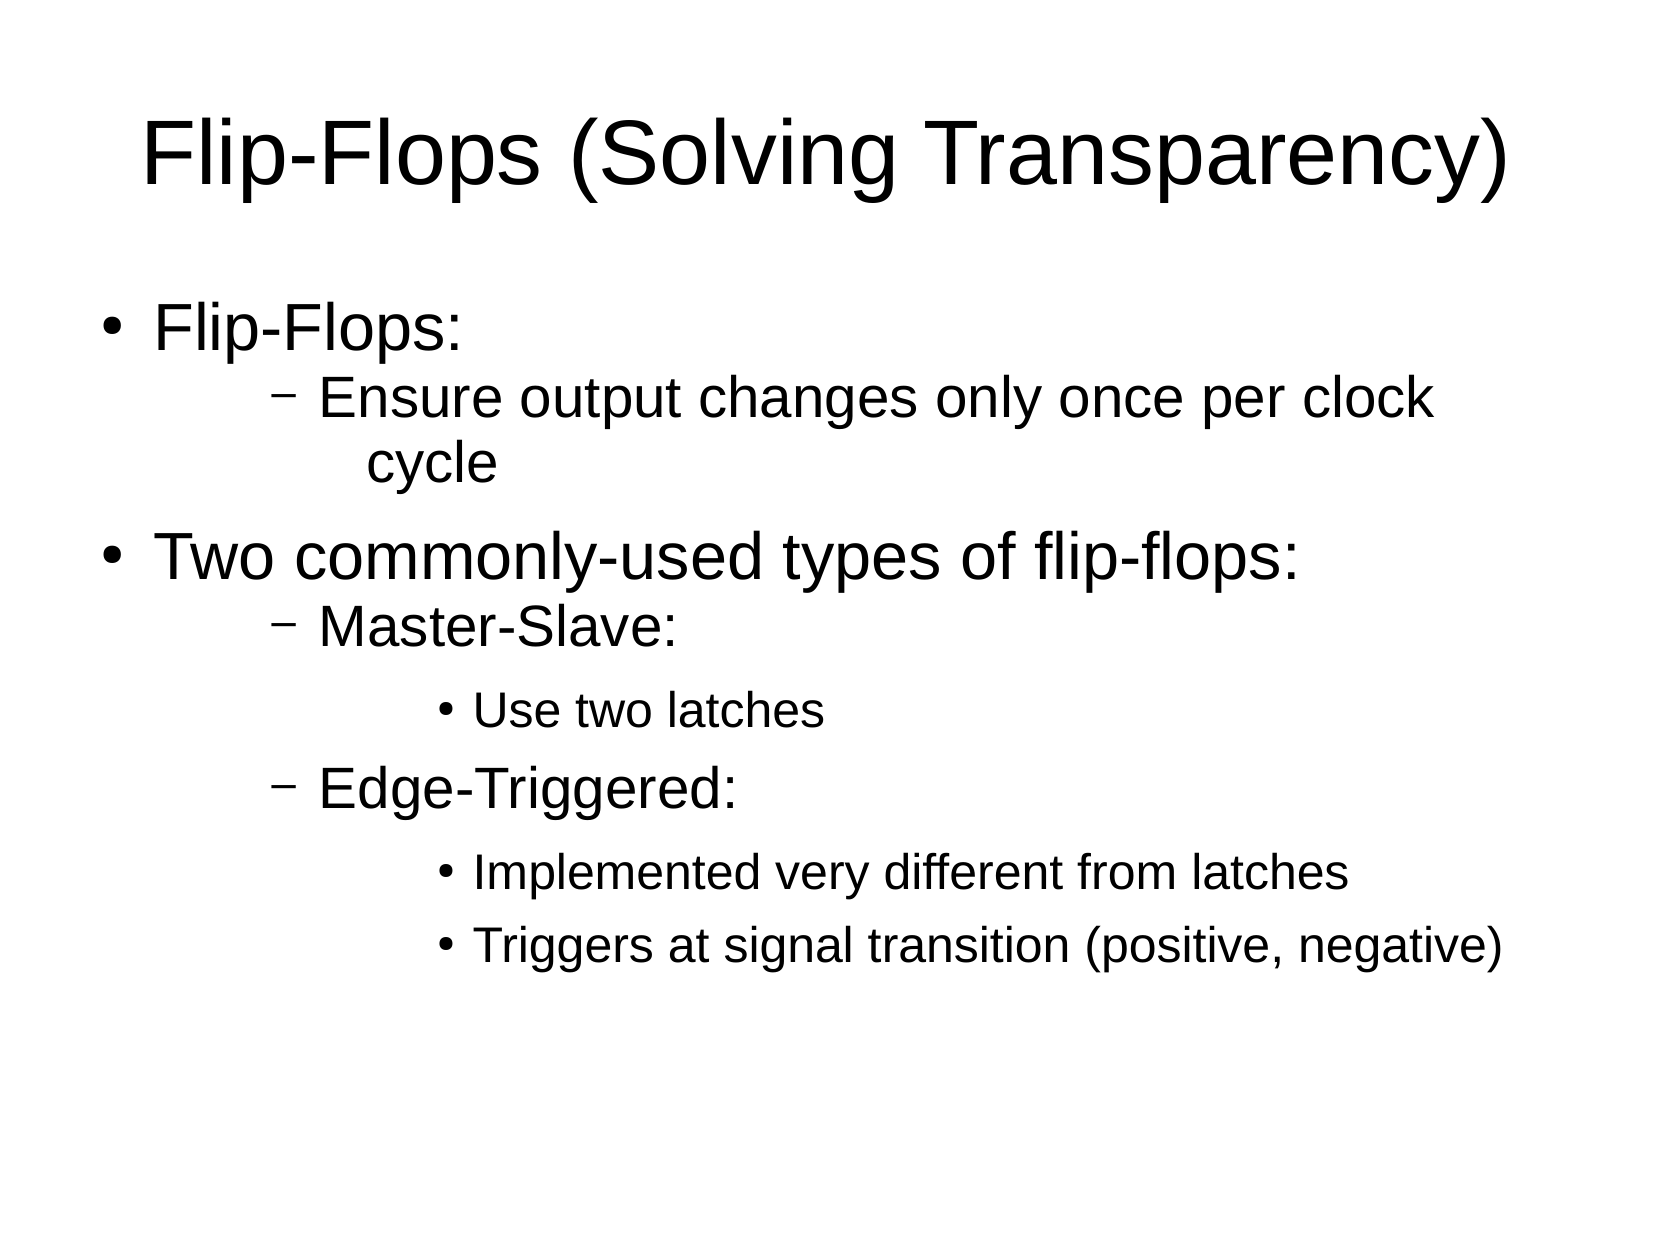

# Flip-Flops (Solving Transparency)
Flip-Flops:
Ensure output changes only once per clock cycle
Two commonly-used types of flip-flops:
Master-Slave:
Use two latches
Edge-Triggered:
Implemented very different from latches
Triggers at signal transition (positive, negative)